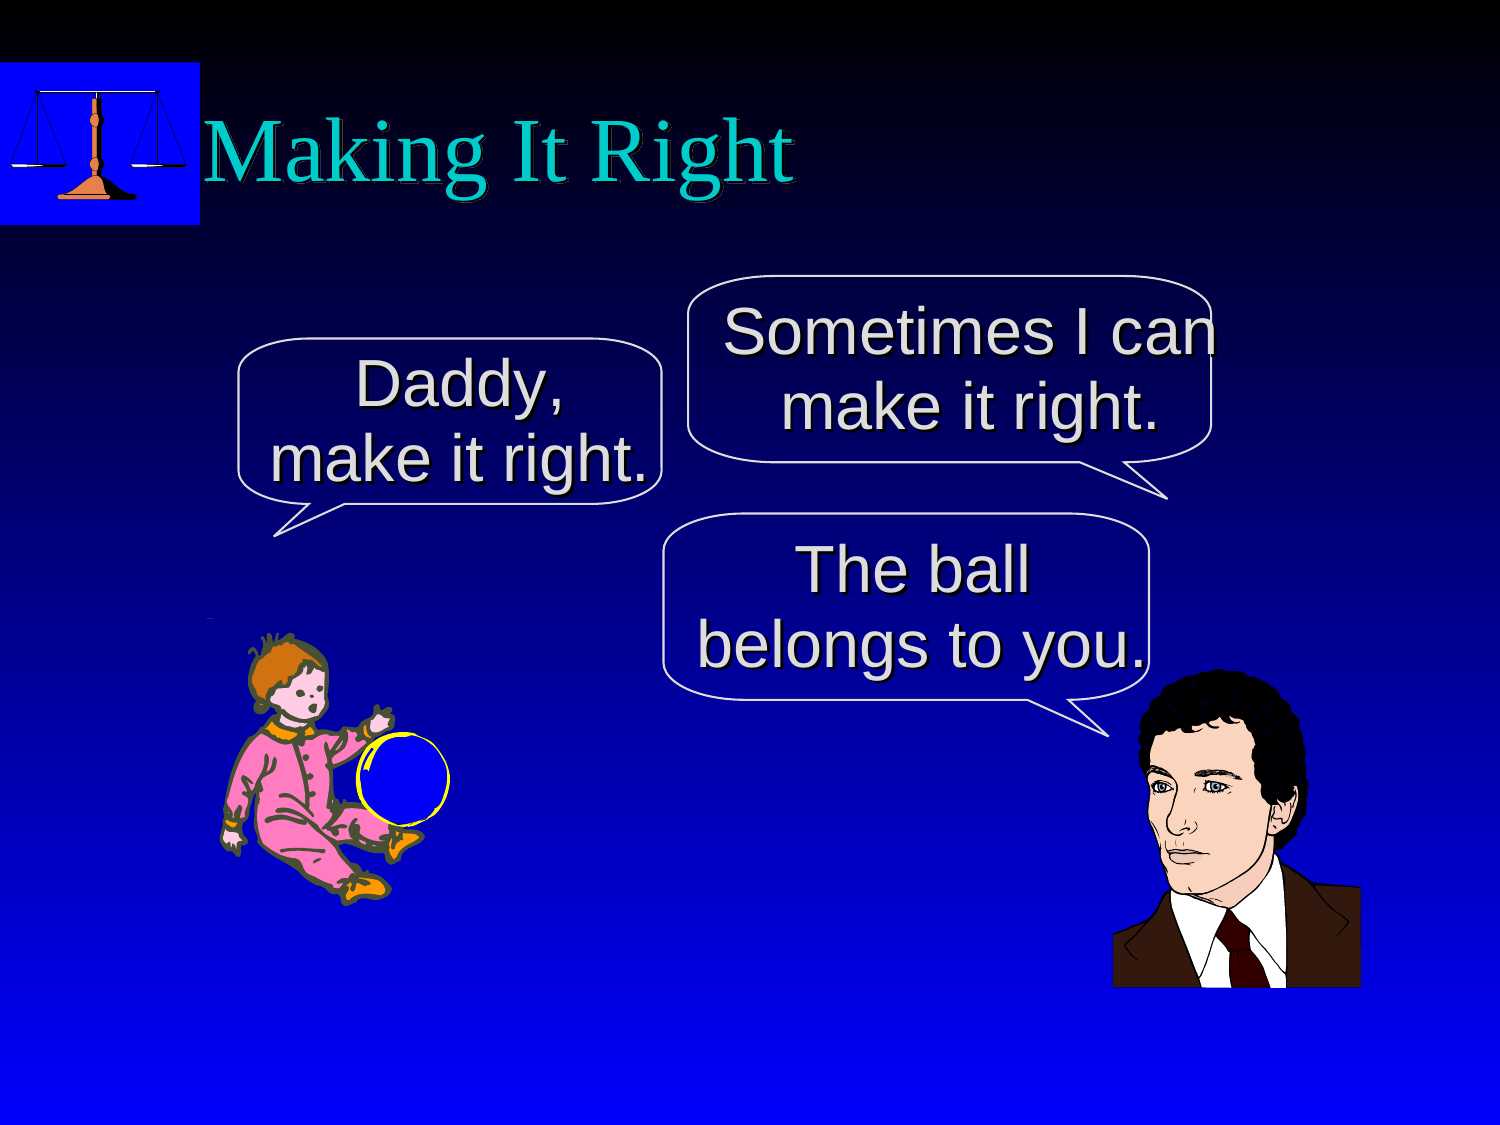

# Making It Right
Sometimes I can
make it right.
Daddy,
make it right.
The ball
belongs to you.